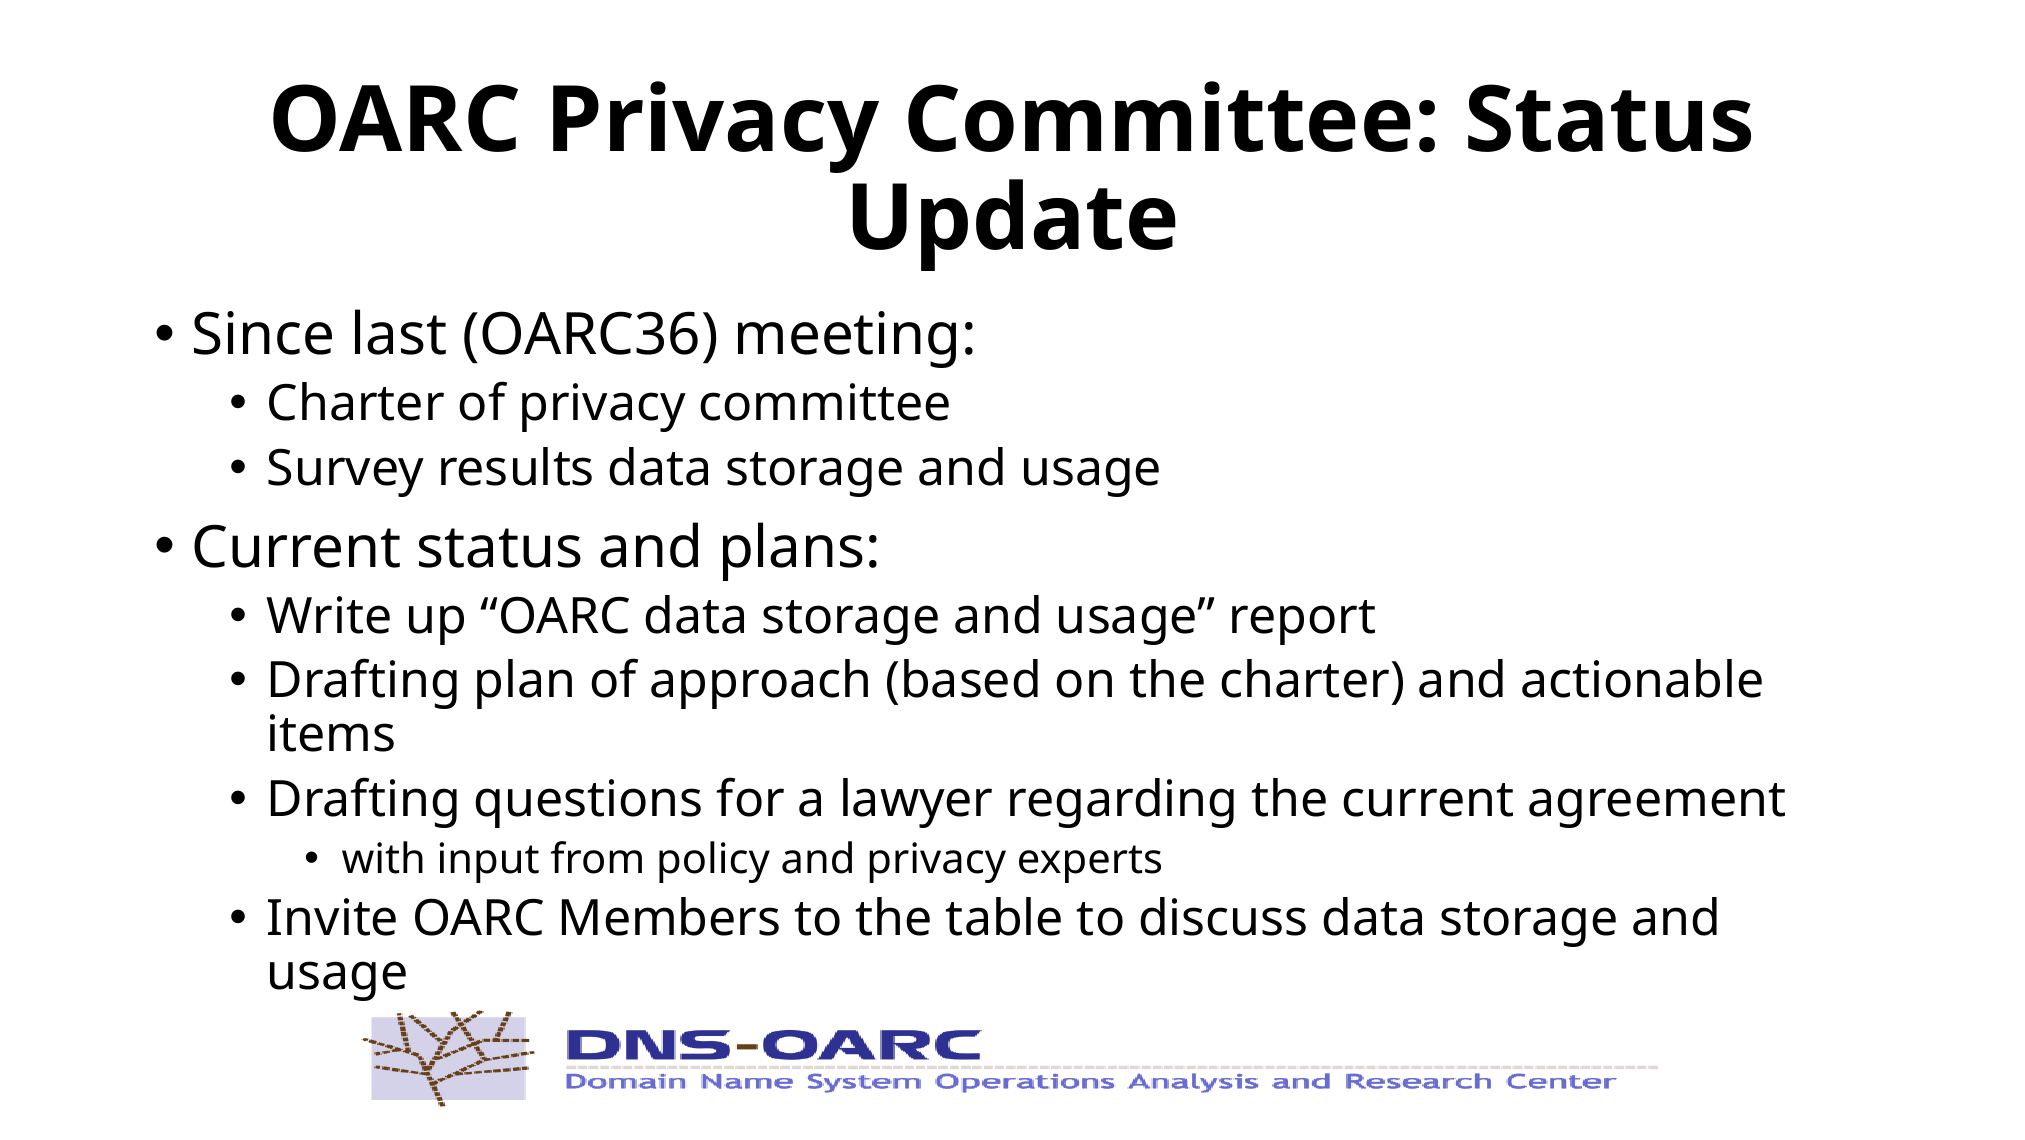

# OARC Privacy Committee: Status Update
Since last (OARC36) meeting:
Charter of privacy committee
Survey results data storage and usage
Current status and plans:
Write up “OARC data storage and usage” report
Drafting plan of approach (based on the charter) and actionable items
Drafting questions for a lawyer regarding the current agreement
with input from policy and privacy experts
Invite OARC Members to the table to discuss data storage and usage